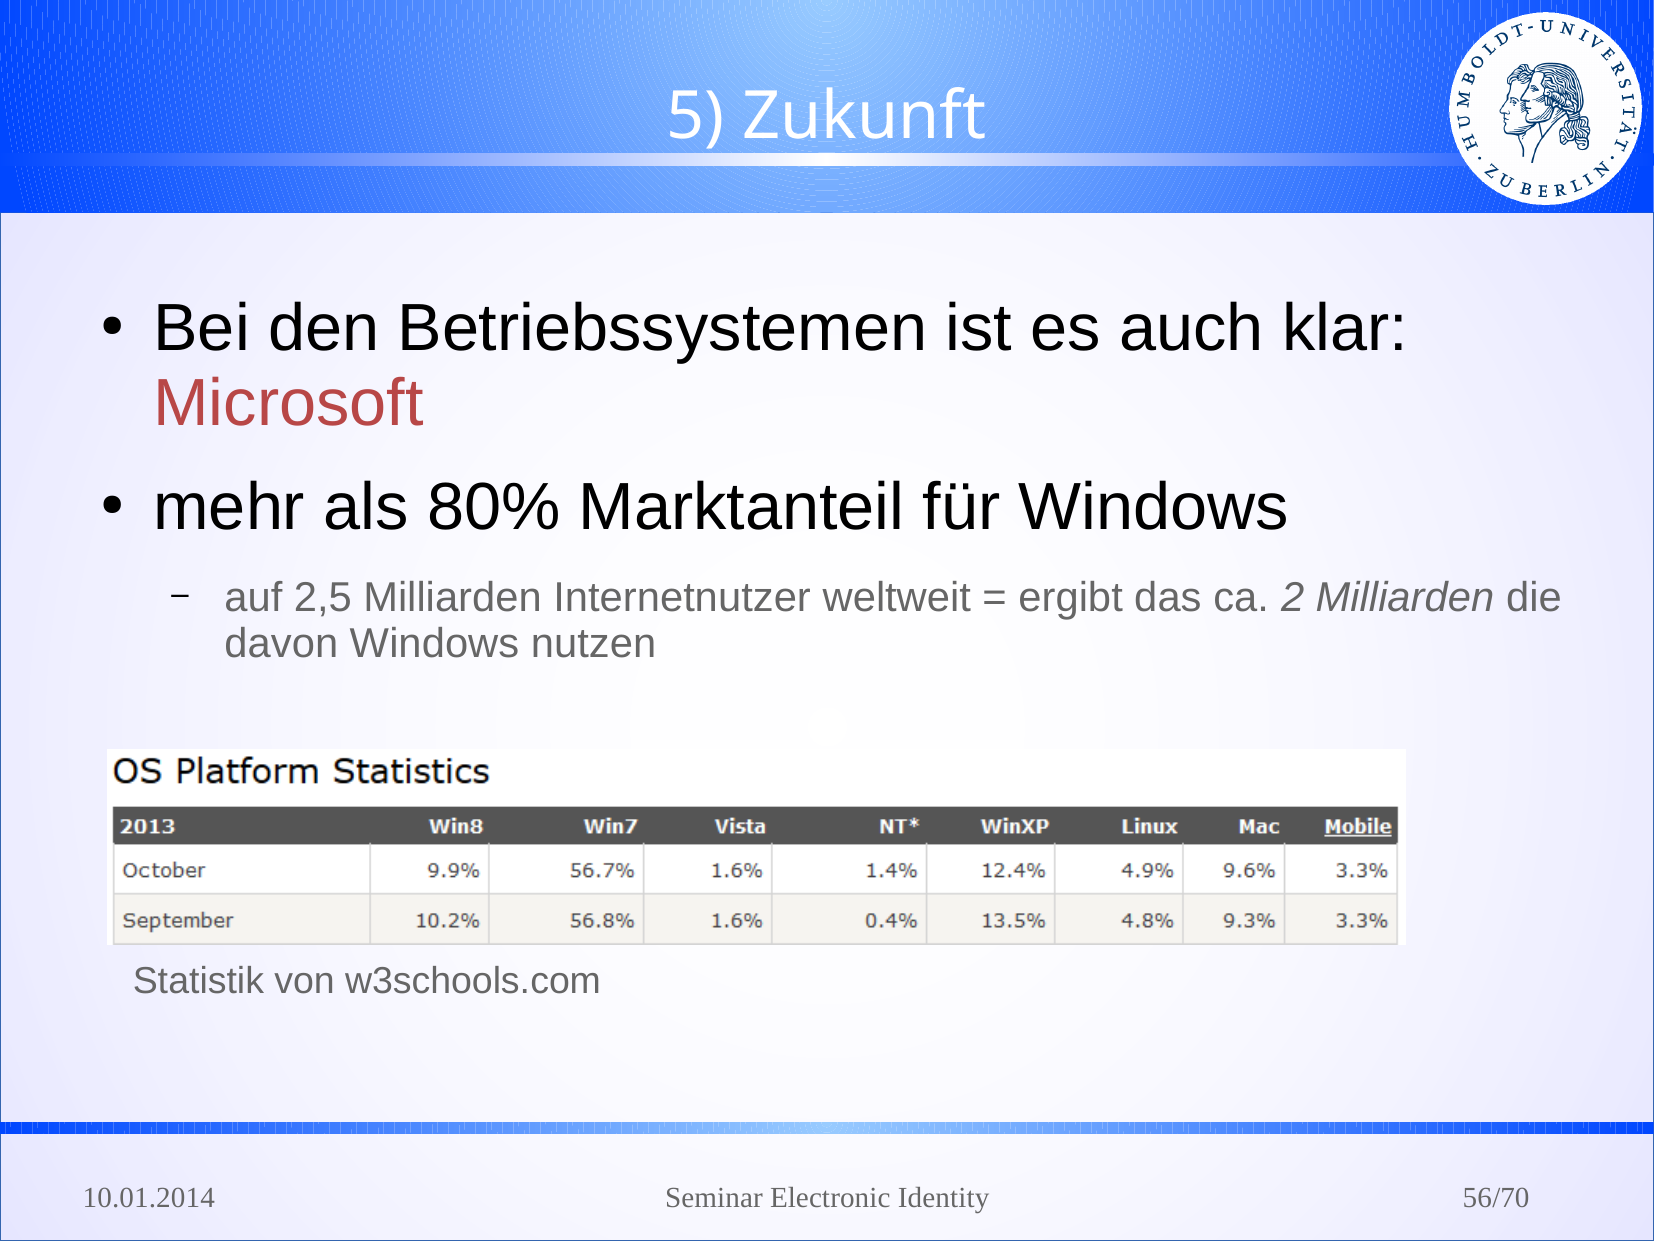

# 5) Zukunft
Bei den Betriebssystemen ist es auch klar: Microsoft
mehr als 80% Marktanteil für Windows
auf 2,5 Milliarden Internetnutzer weltweit = ergibt das ca. 2 Milliarden die davon Windows nutzen
Statistik von w3schools.com
10.01.2014
Seminar Electronic Identity